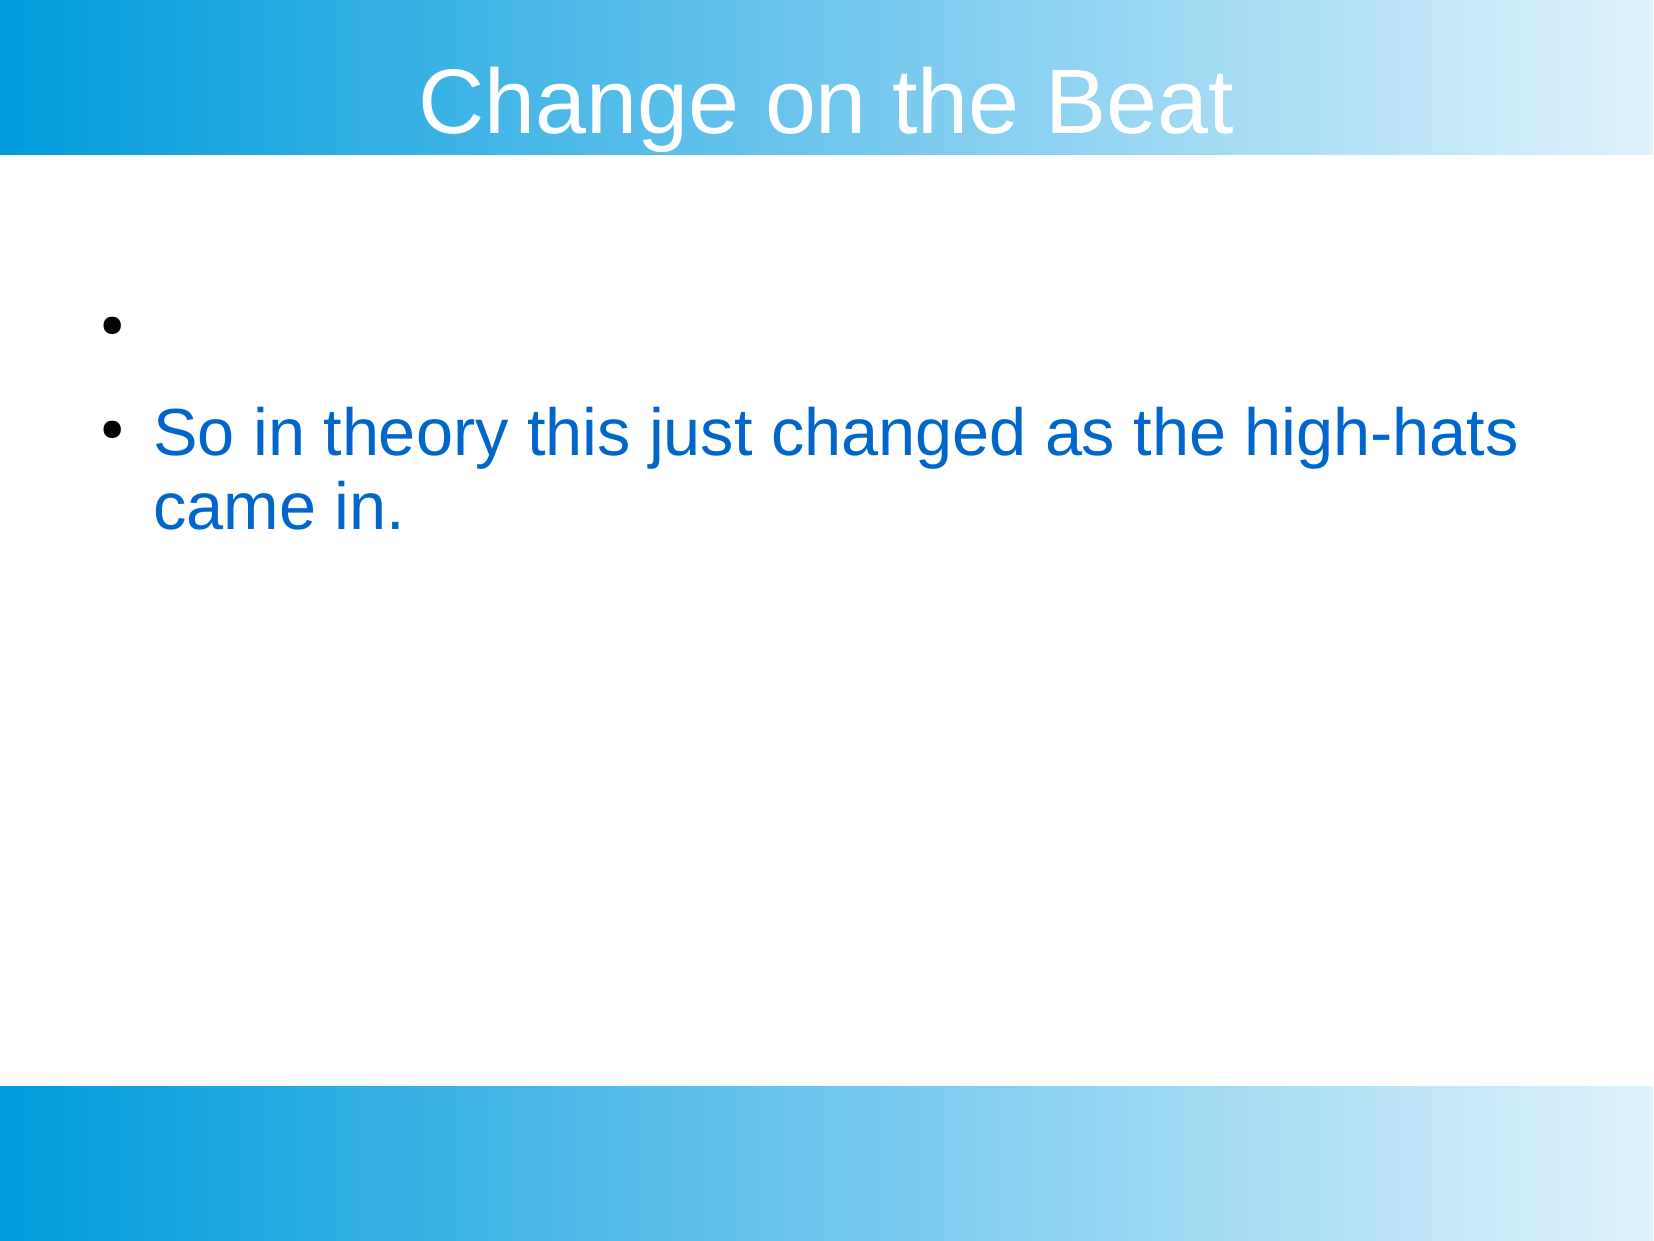

# Change on the Beat
So in theory this just changed as the high-hats came in.